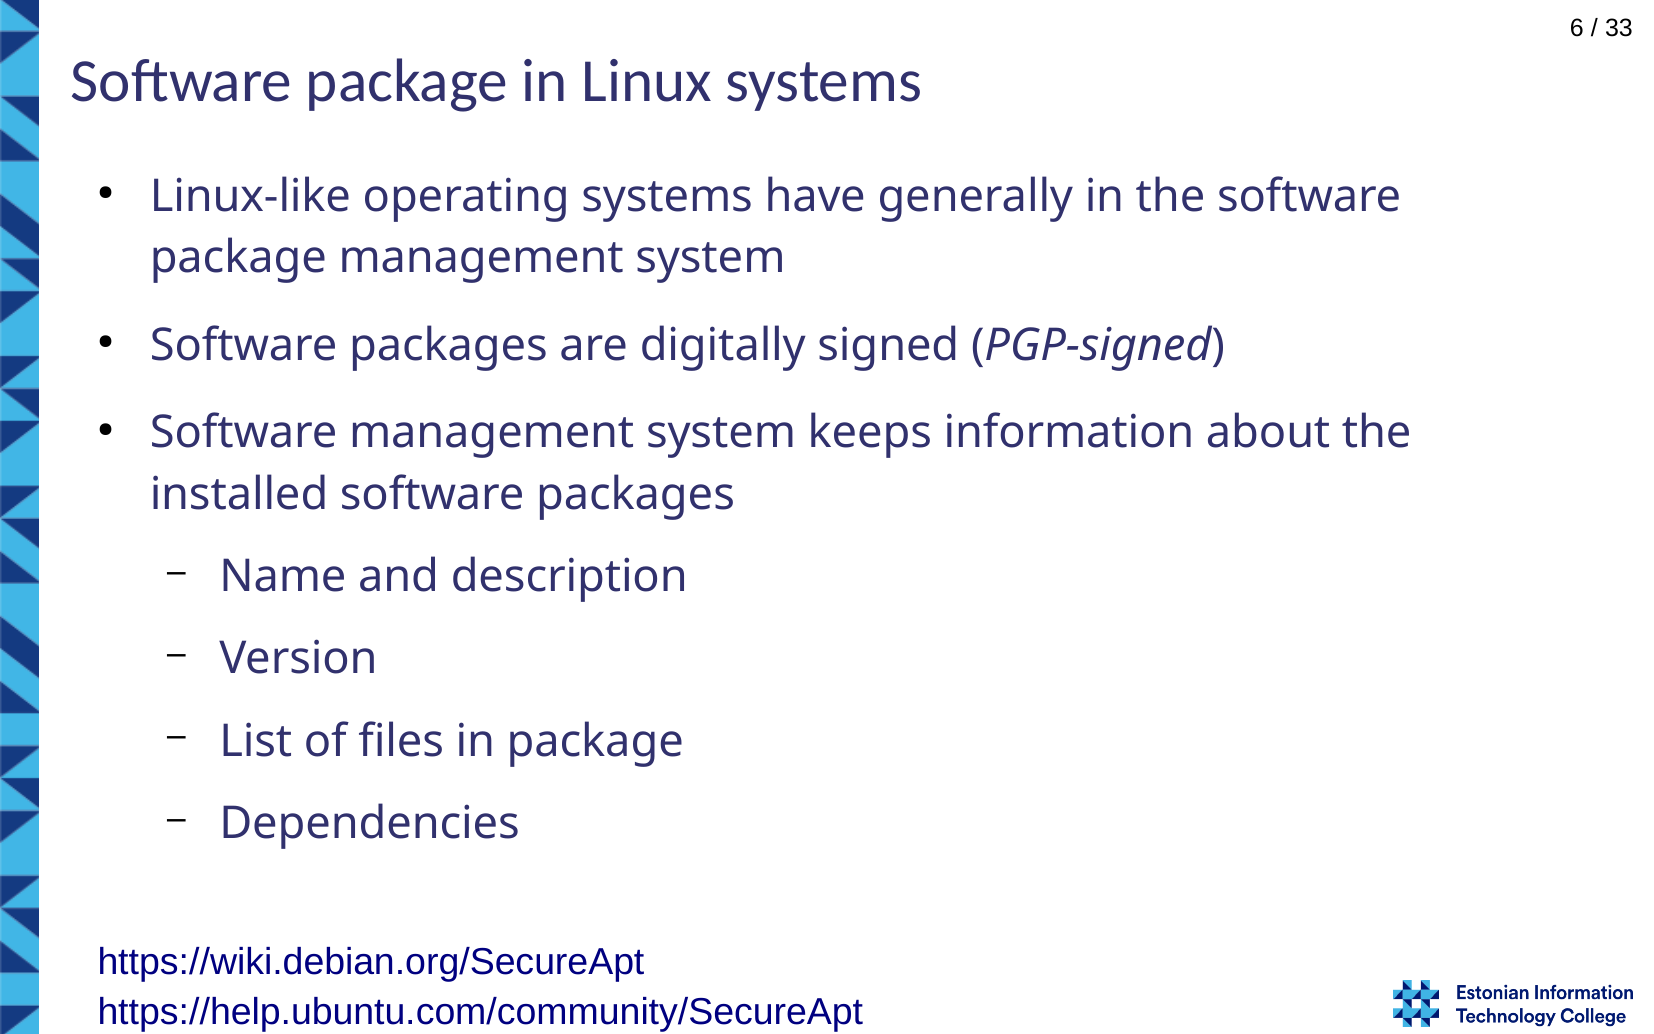

# Software package in Linux systems
Linux-like operating systems have generally in the software package management system
Software packages are digitally signed (PGP-signed)
Software management system keeps information about the installed software packages
Name and description
Version
List of files in package
Dependencies
https://wiki.debian.org/SecureApt
https://help.ubuntu.com/community/SecureApt